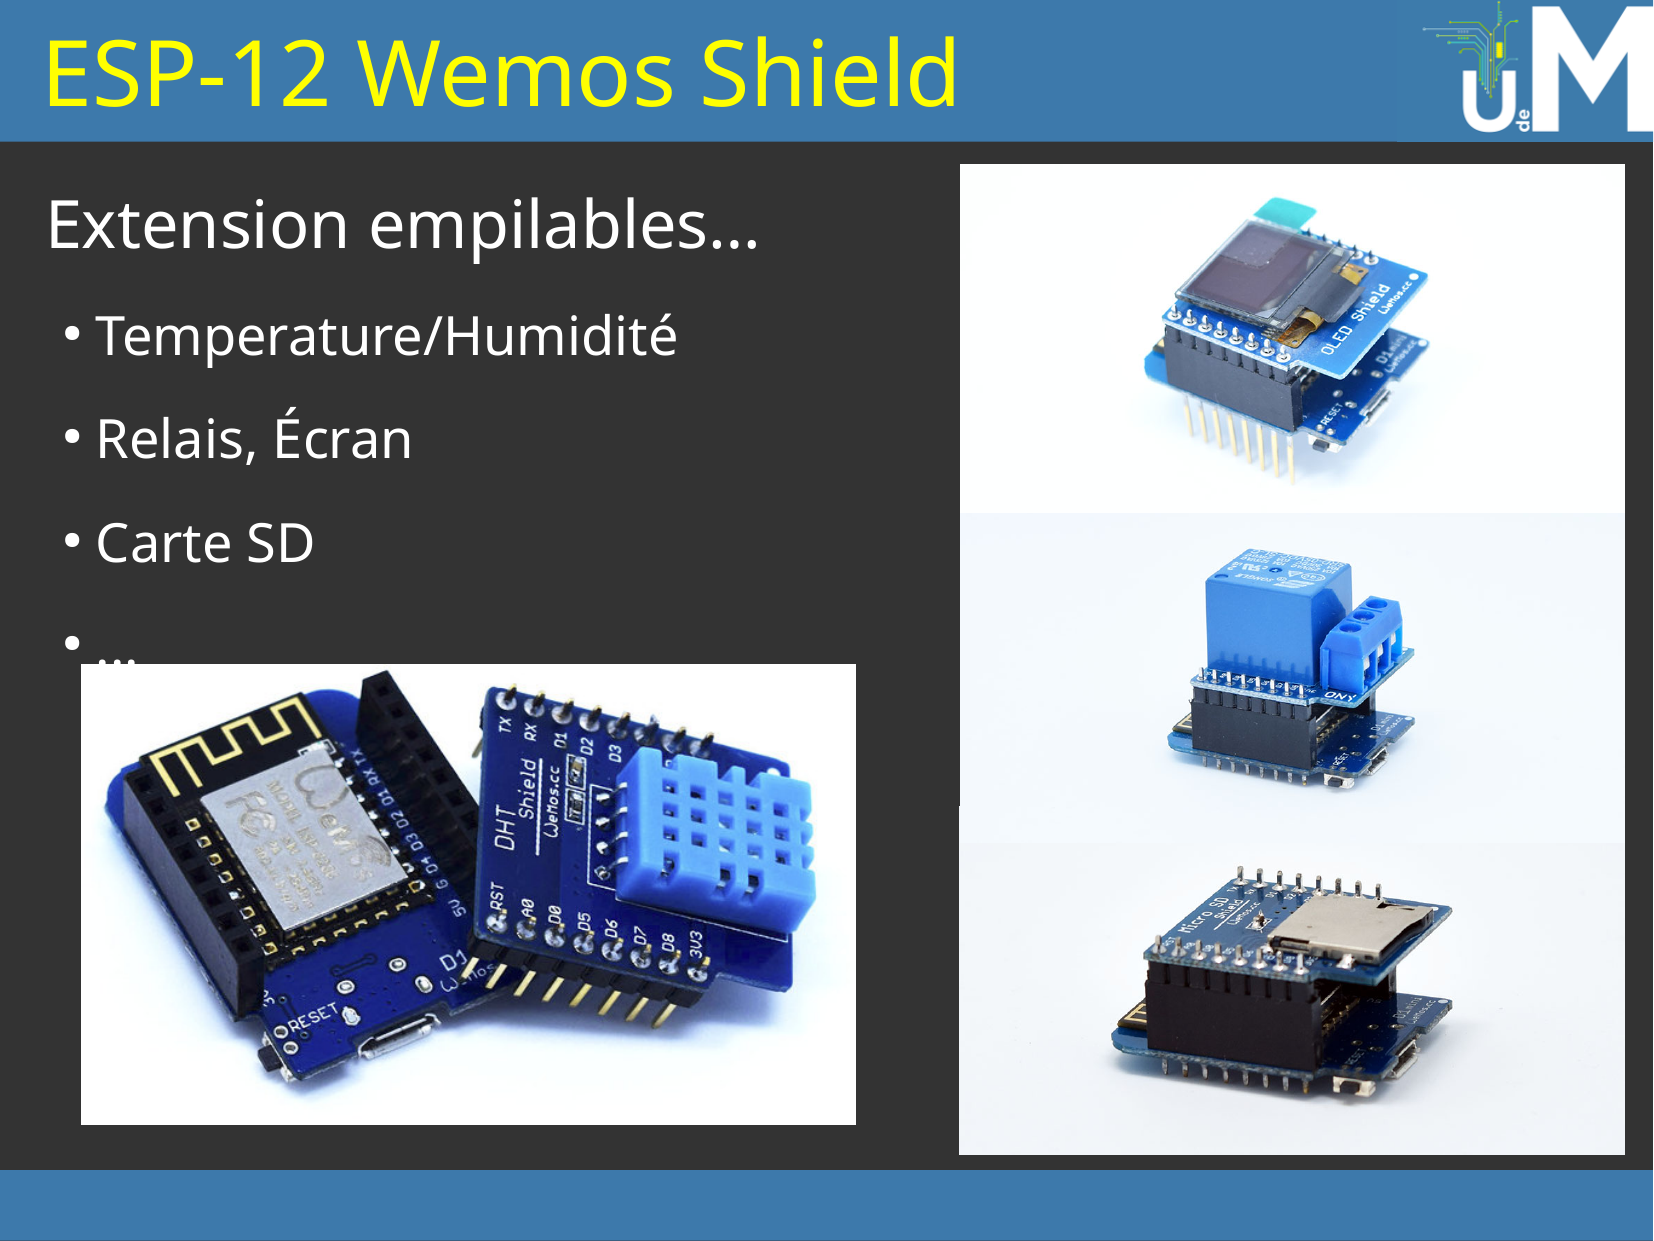

# ESP-12 Wemos Shield
Extension empilables…
 Temperature/Humidité
 Relais, Écran
 Carte SD
 ...